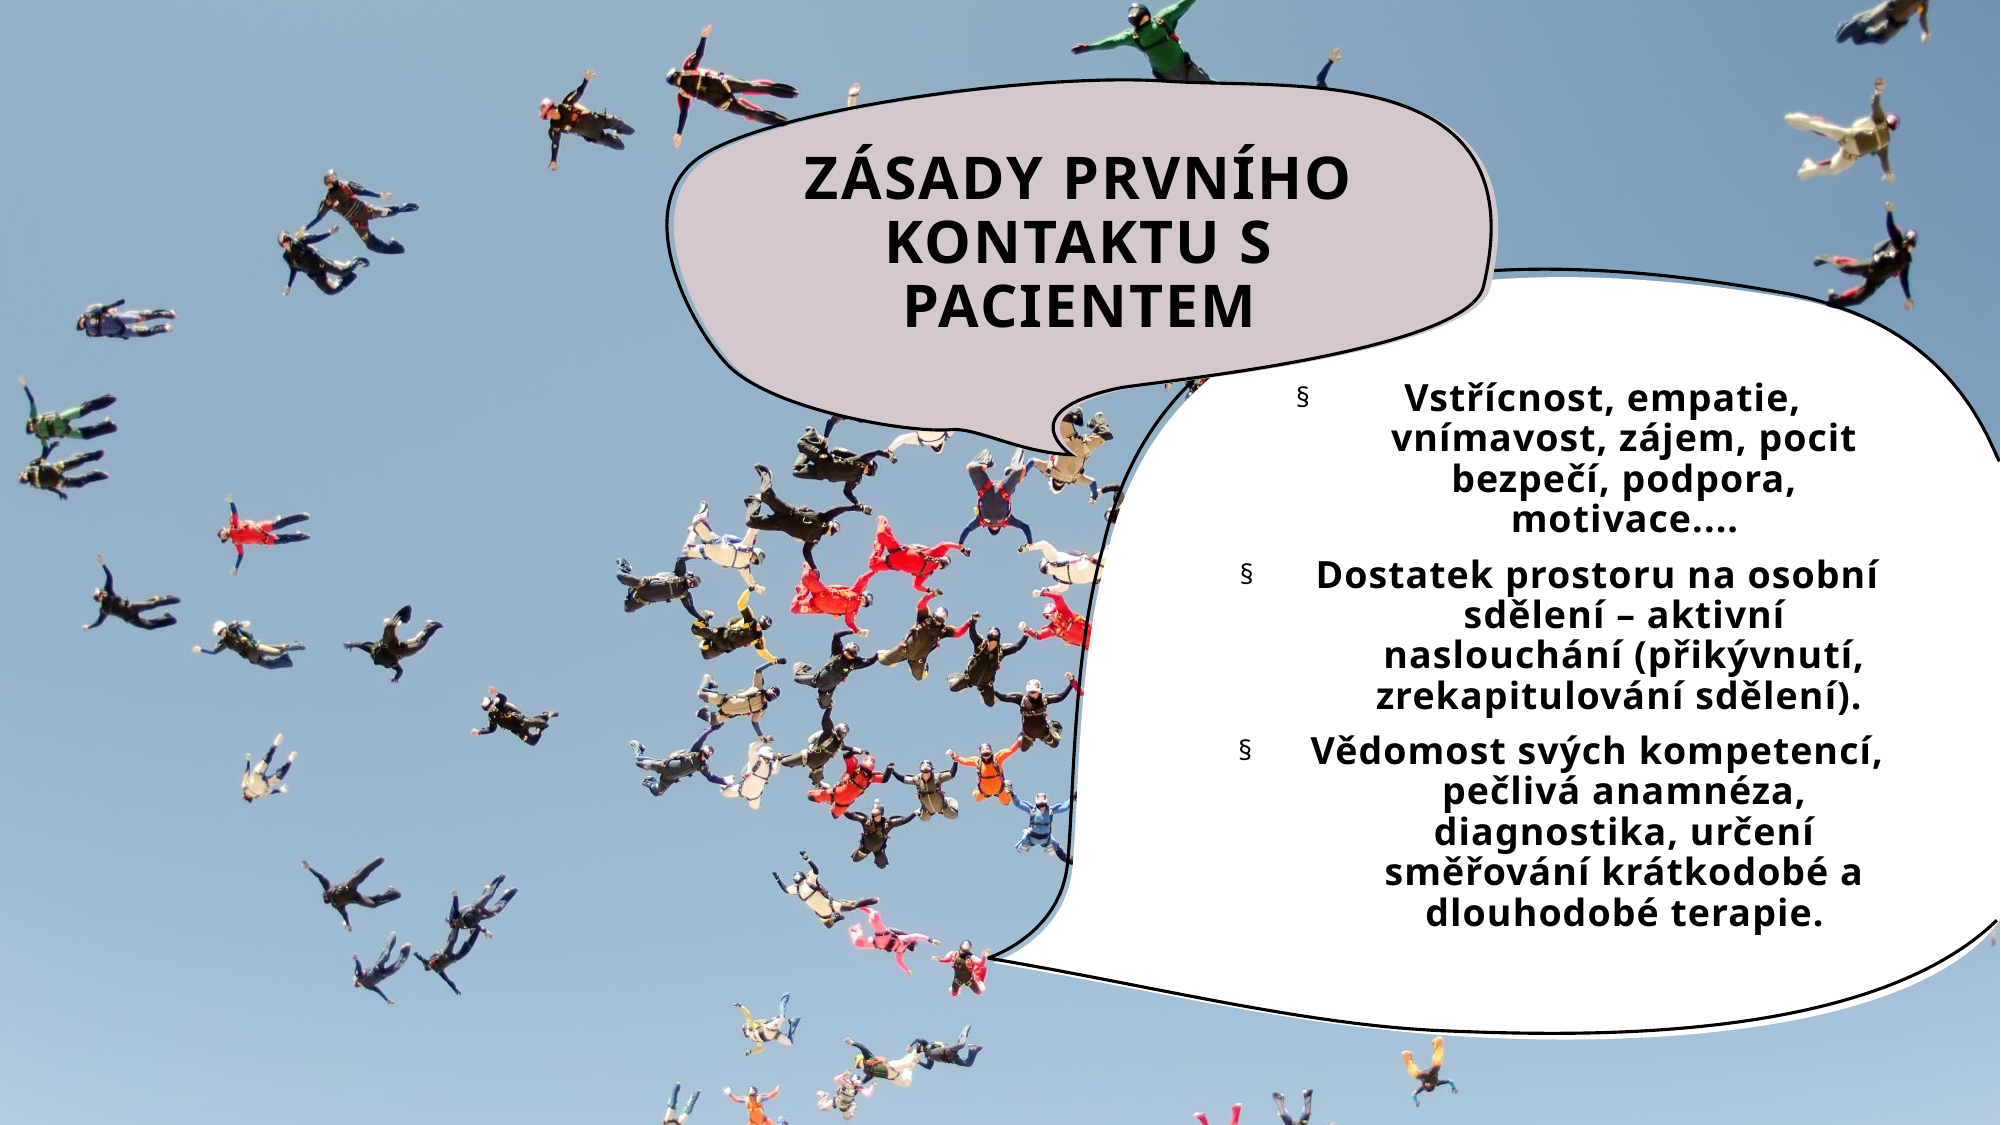

# ZÁSADY PRVNÍHO KONTAKTU S PACIENTEM
 Vstřícnost, empatie, vnímavost, zájem, pocit bezpečí, podpora, motivace....
Dostatek prostoru na osobní sdělení – aktivní naslouchání (přikývnutí, zrekapitulování sdělení).
Vědomost svých kompetencí, pečlivá anamnéza, diagnostika, určení směřování krátkodobé a dlouhodobé terapie.